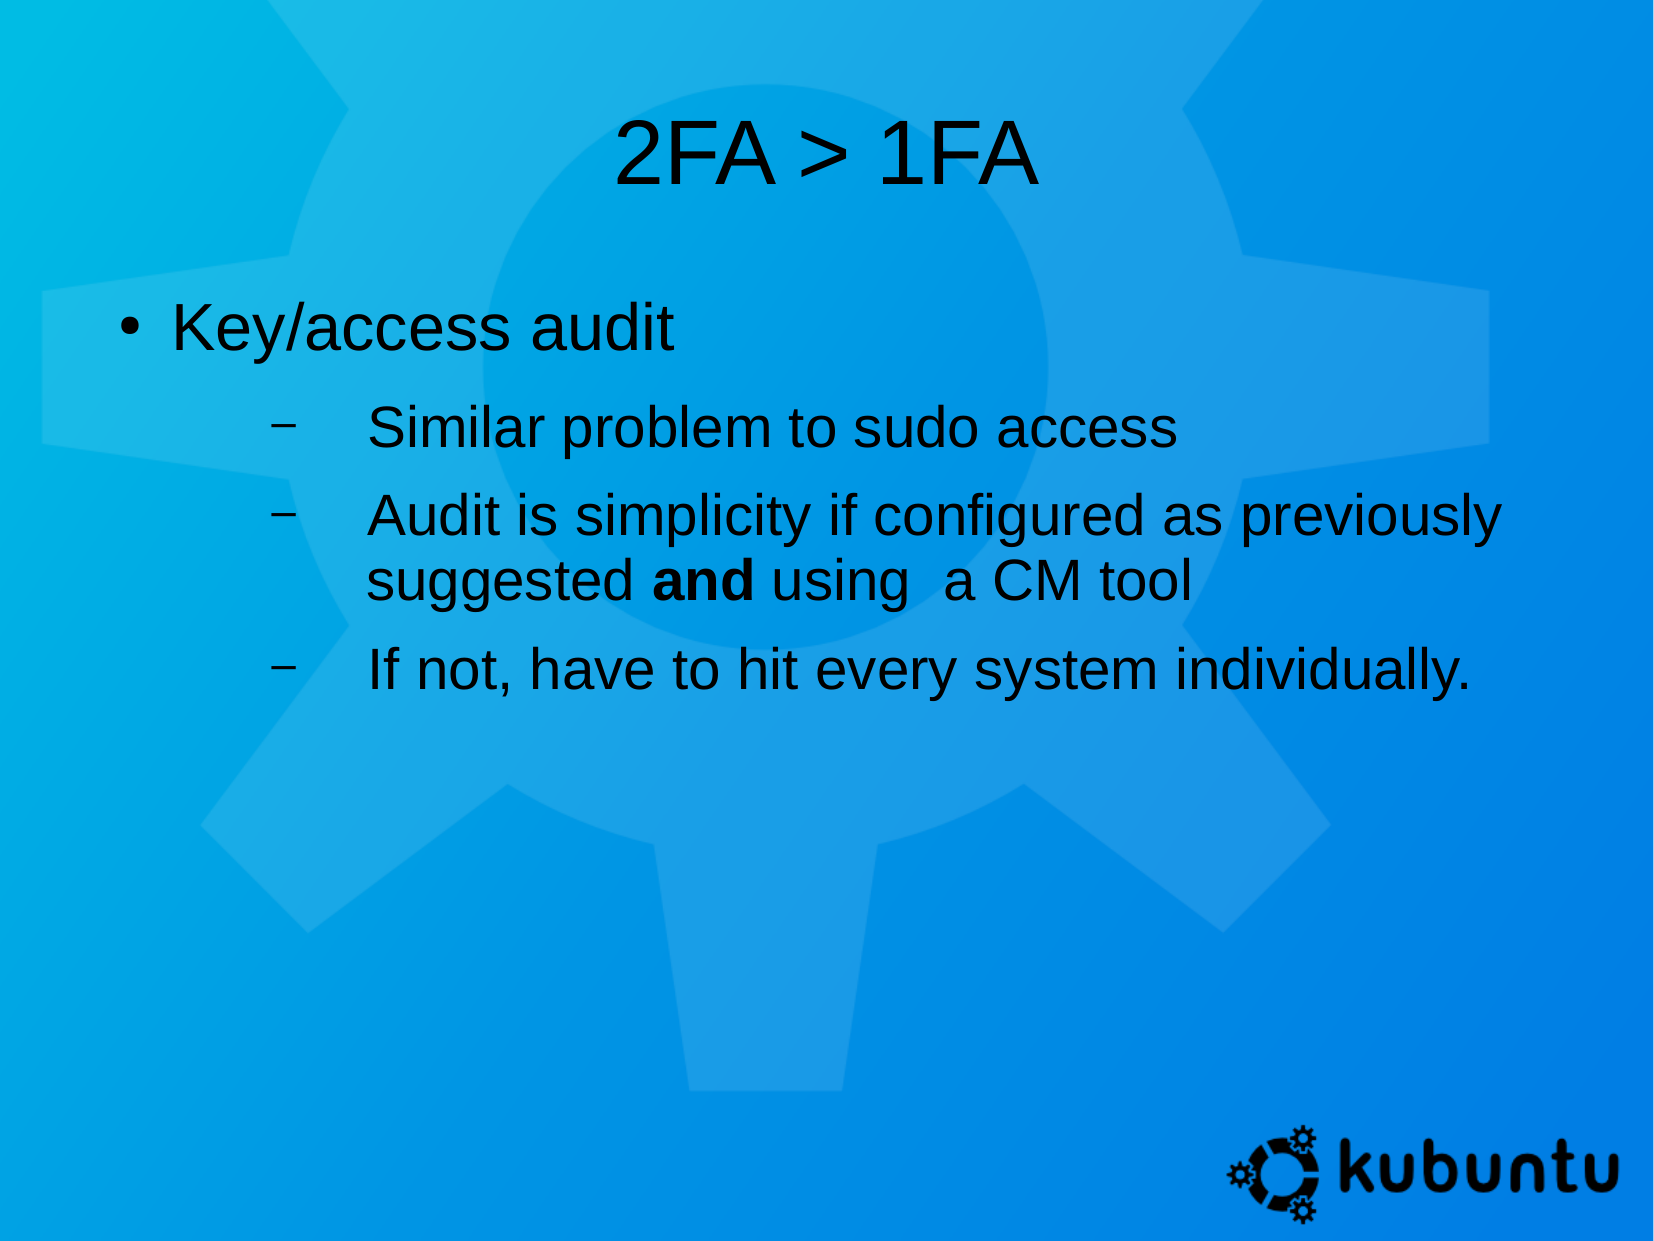

# 2FA > 1FA
Key/access audit
 Similar problem to sudo access
 Audit is simplicity if configured as previously suggested and using a CM tool
 If not, have to hit every system individually.